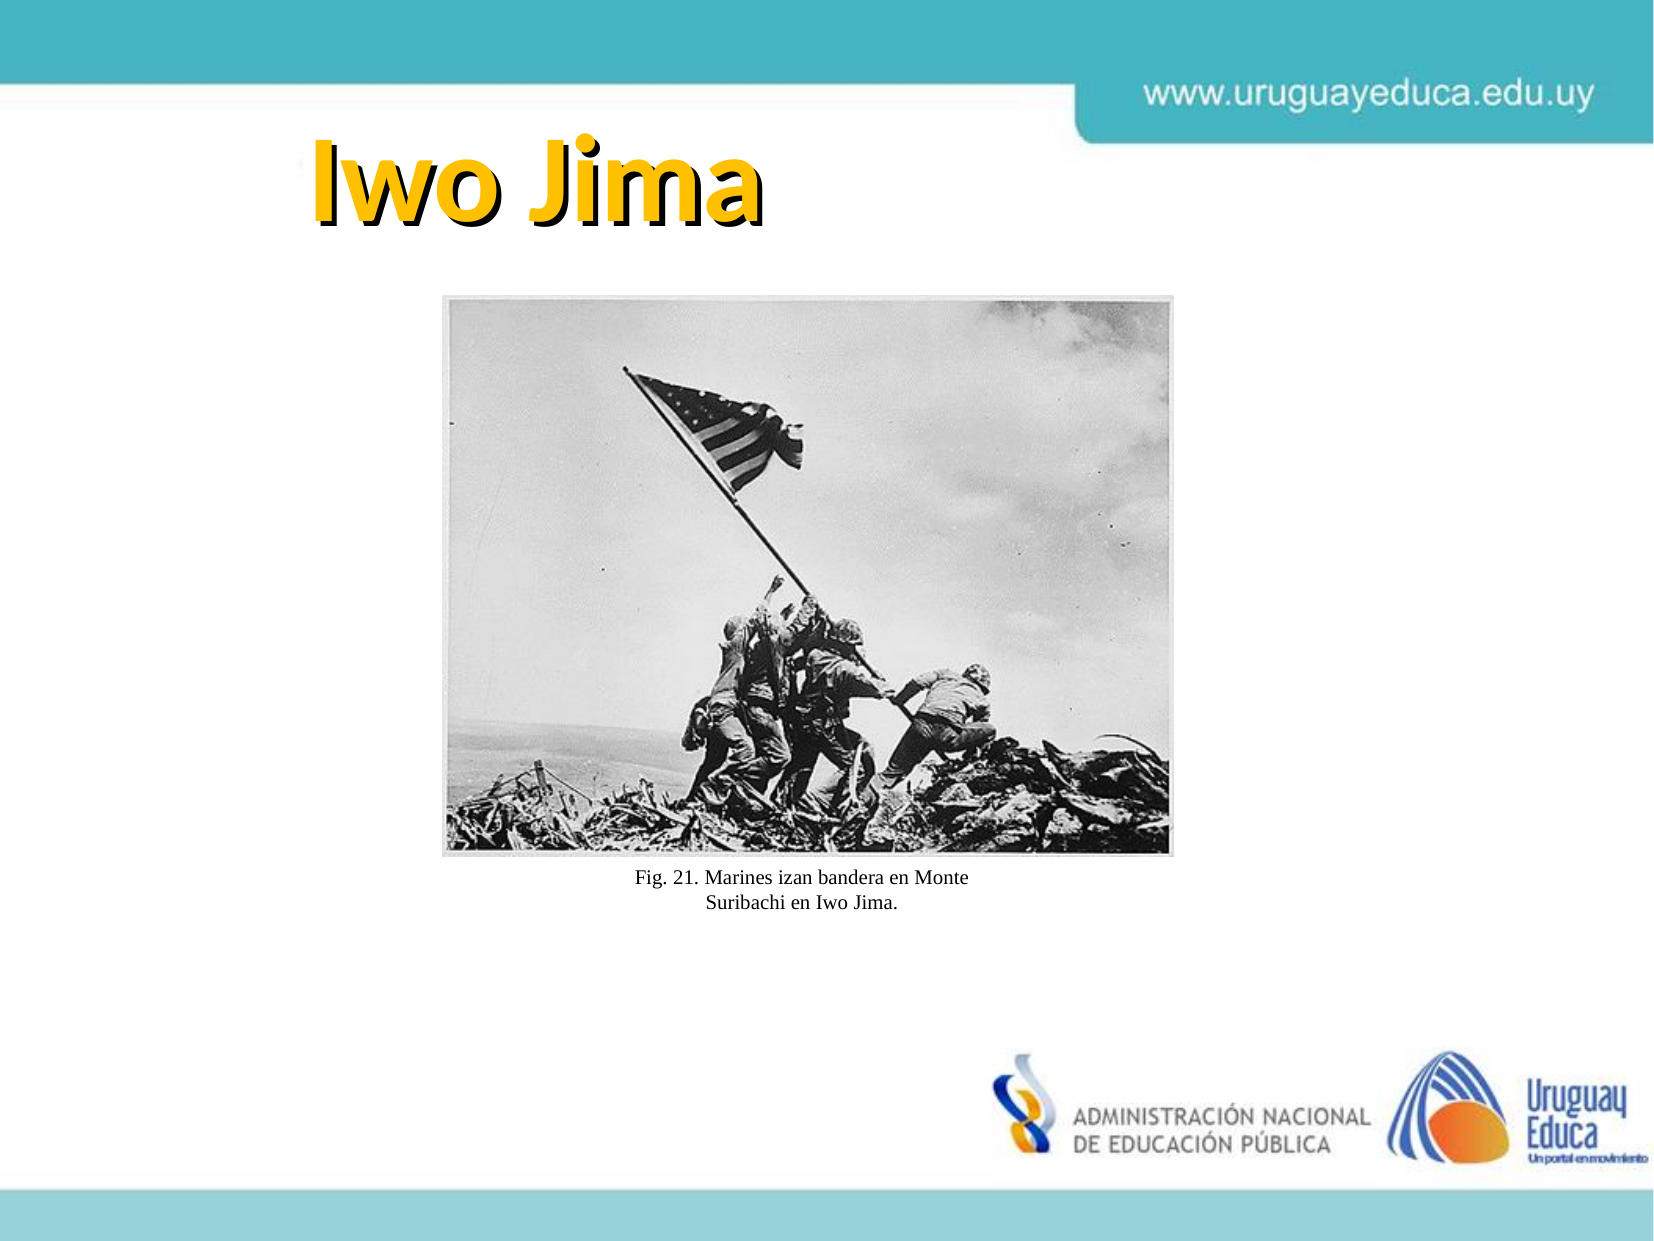

# Iwo Jima
Fig. 21. Marines izan bandera en Monte Suribachi en Iwo Jima.